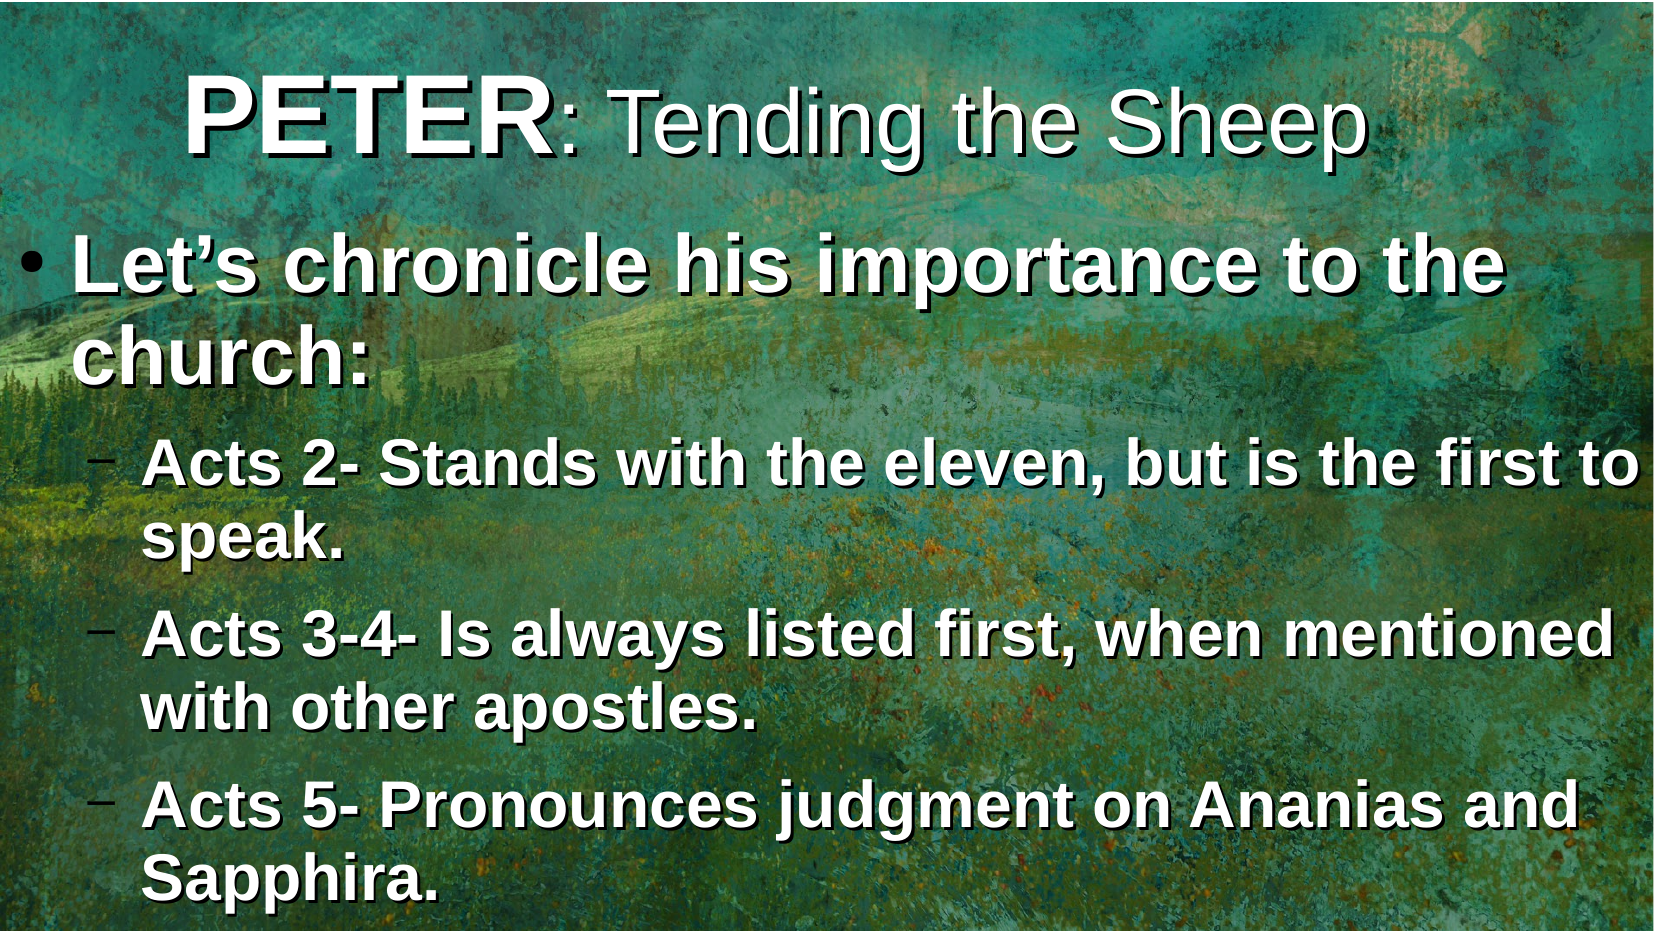

# PETER: Tending the Sheep
Let’s chronicle his importance to the church:
Acts 2- Stands with the eleven, but is the first to speak.
Acts 3-4- Is always listed first, when mentioned with other apostles.
Acts 5- Pronounces judgment on Ananias and Sapphira.